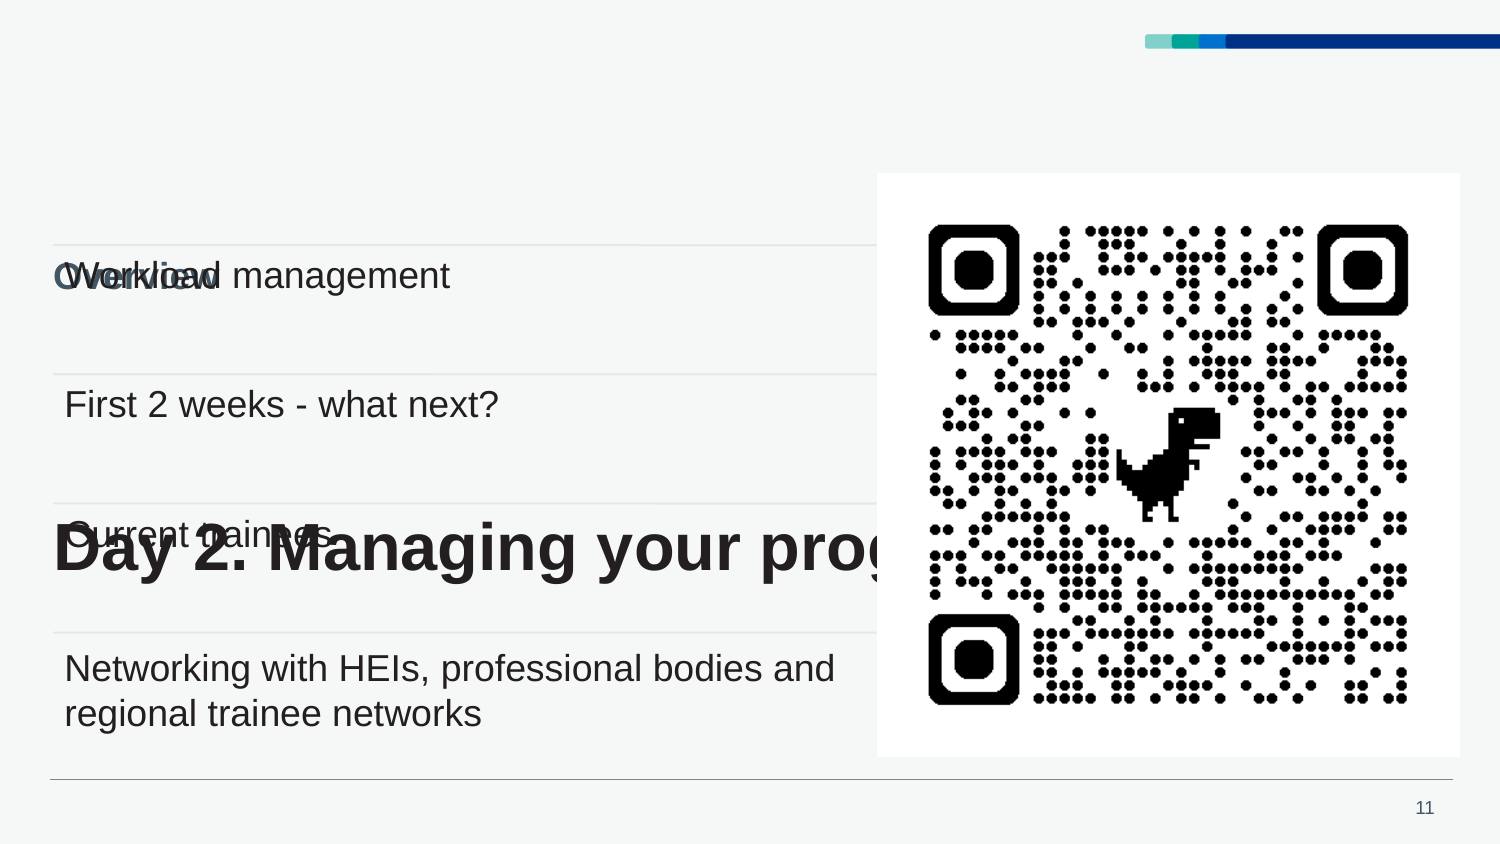

Workload management
First 2 weeks - what next?
Current trainees
Networking with HEIs, professional bodies and regional trainee networks
# Overview
Day 2. Managing your programme